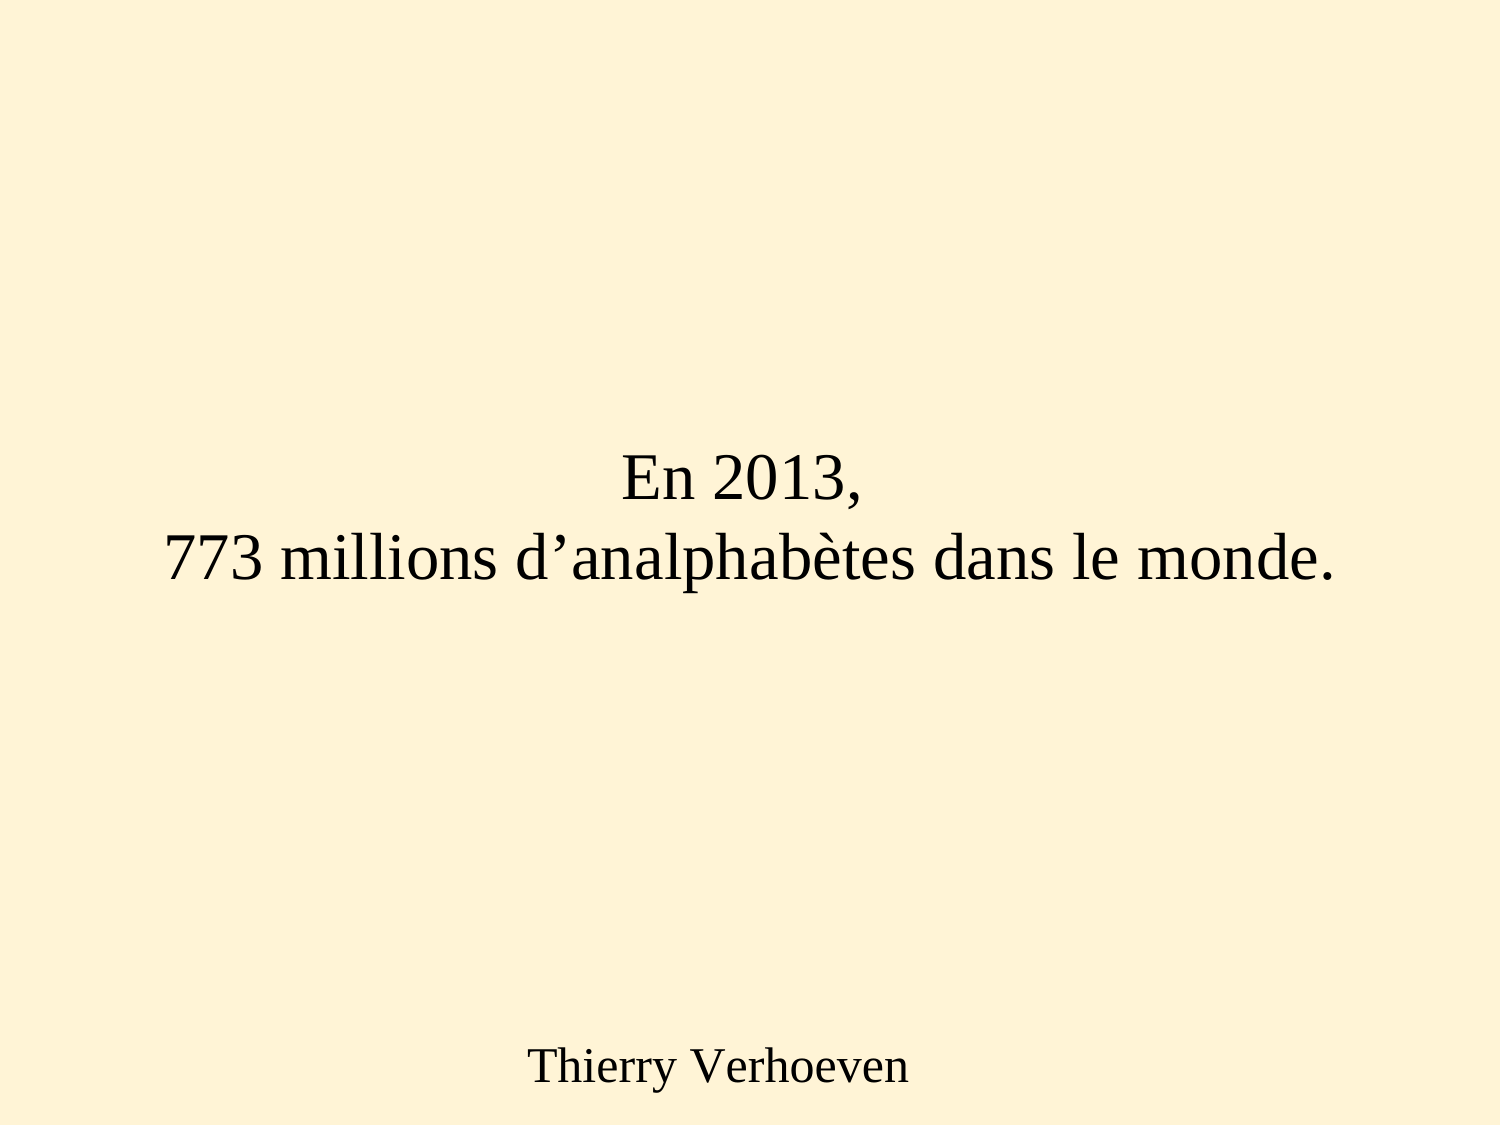

En 2013,
773 millions d’analphabètes dans le monde.
Thierry Verhoeven